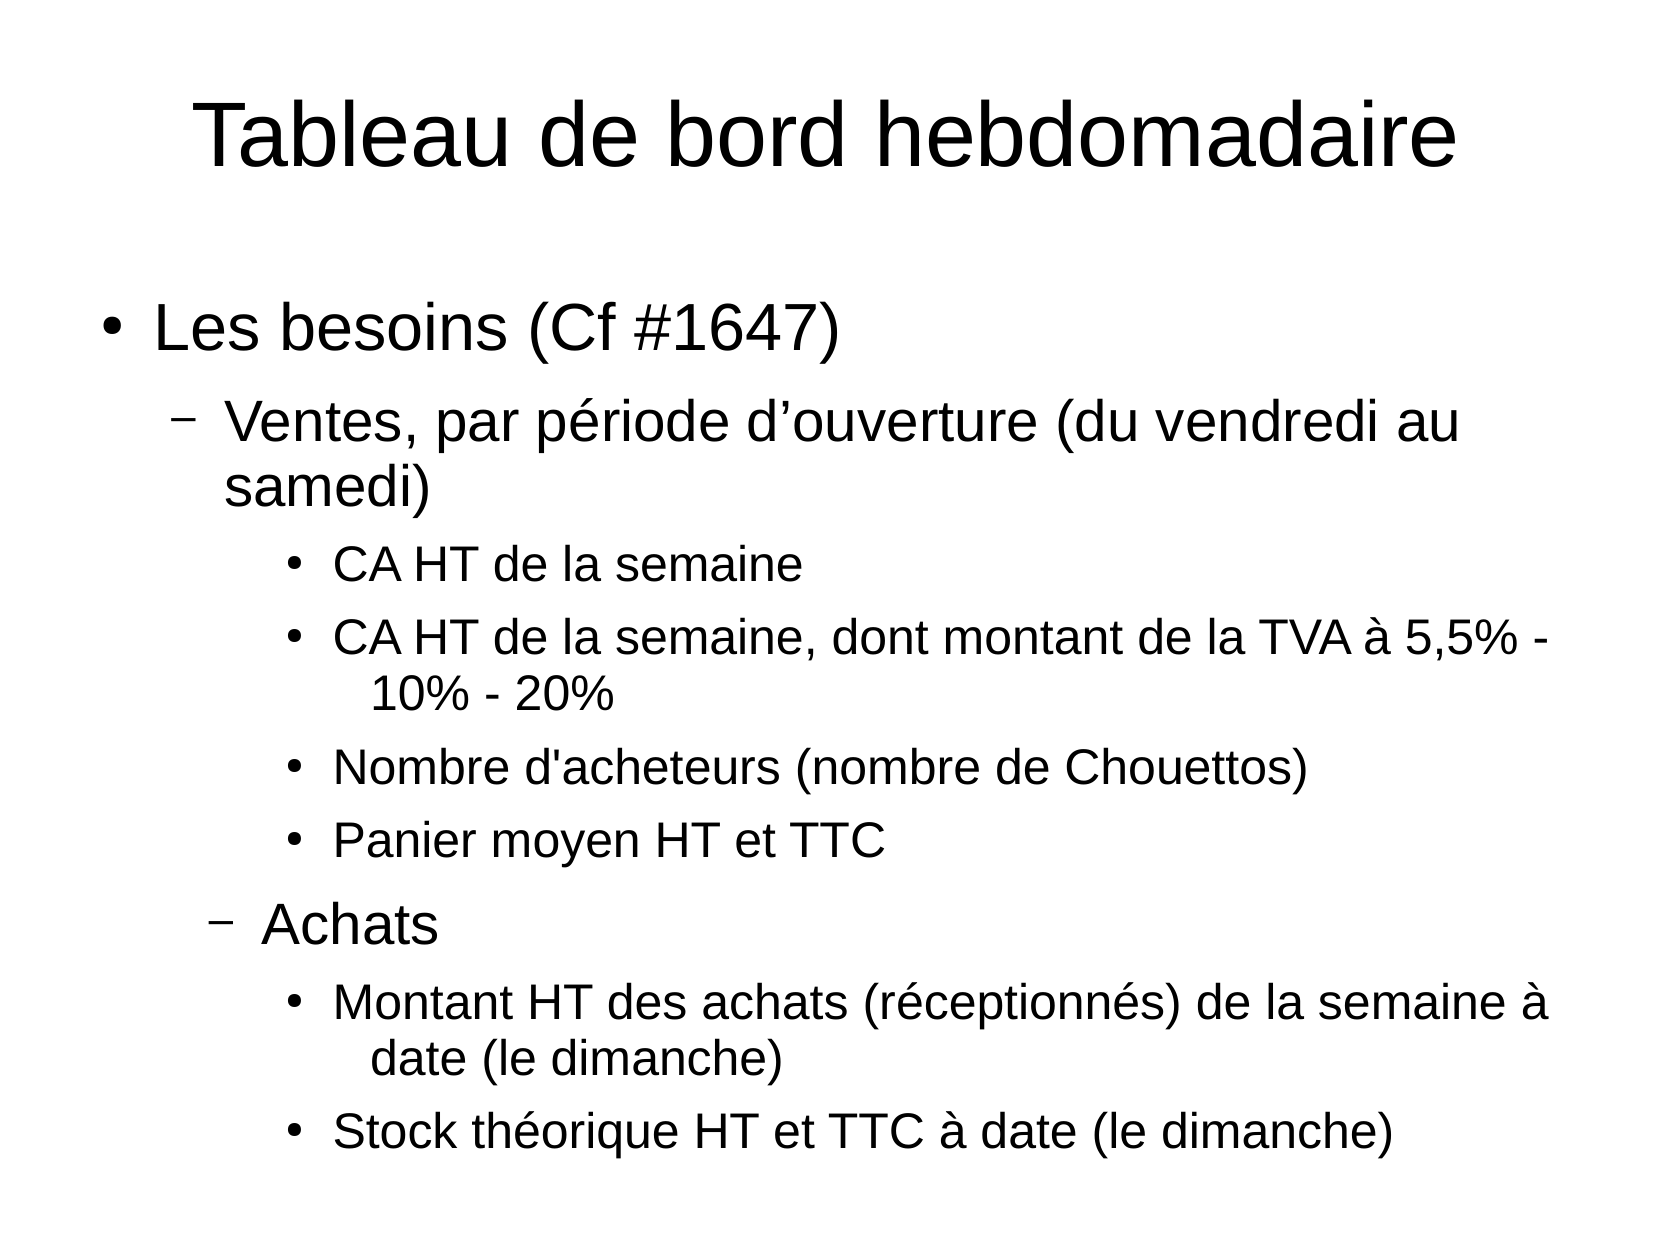

# Tableau de bord hebdomadaire
Les besoins (Cf #1647)
Ventes, par période d’ouverture (du vendredi au samedi)
CA HT de la semaine
CA HT de la semaine, dont montant de la TVA à 5,5% - 10% - 20%
Nombre d'acheteurs (nombre de Chouettos)
Panier moyen HT et TTC
Achats
Montant HT des achats (réceptionnés) de la semaine à date (le dimanche)
Stock théorique HT et TTC à date (le dimanche)